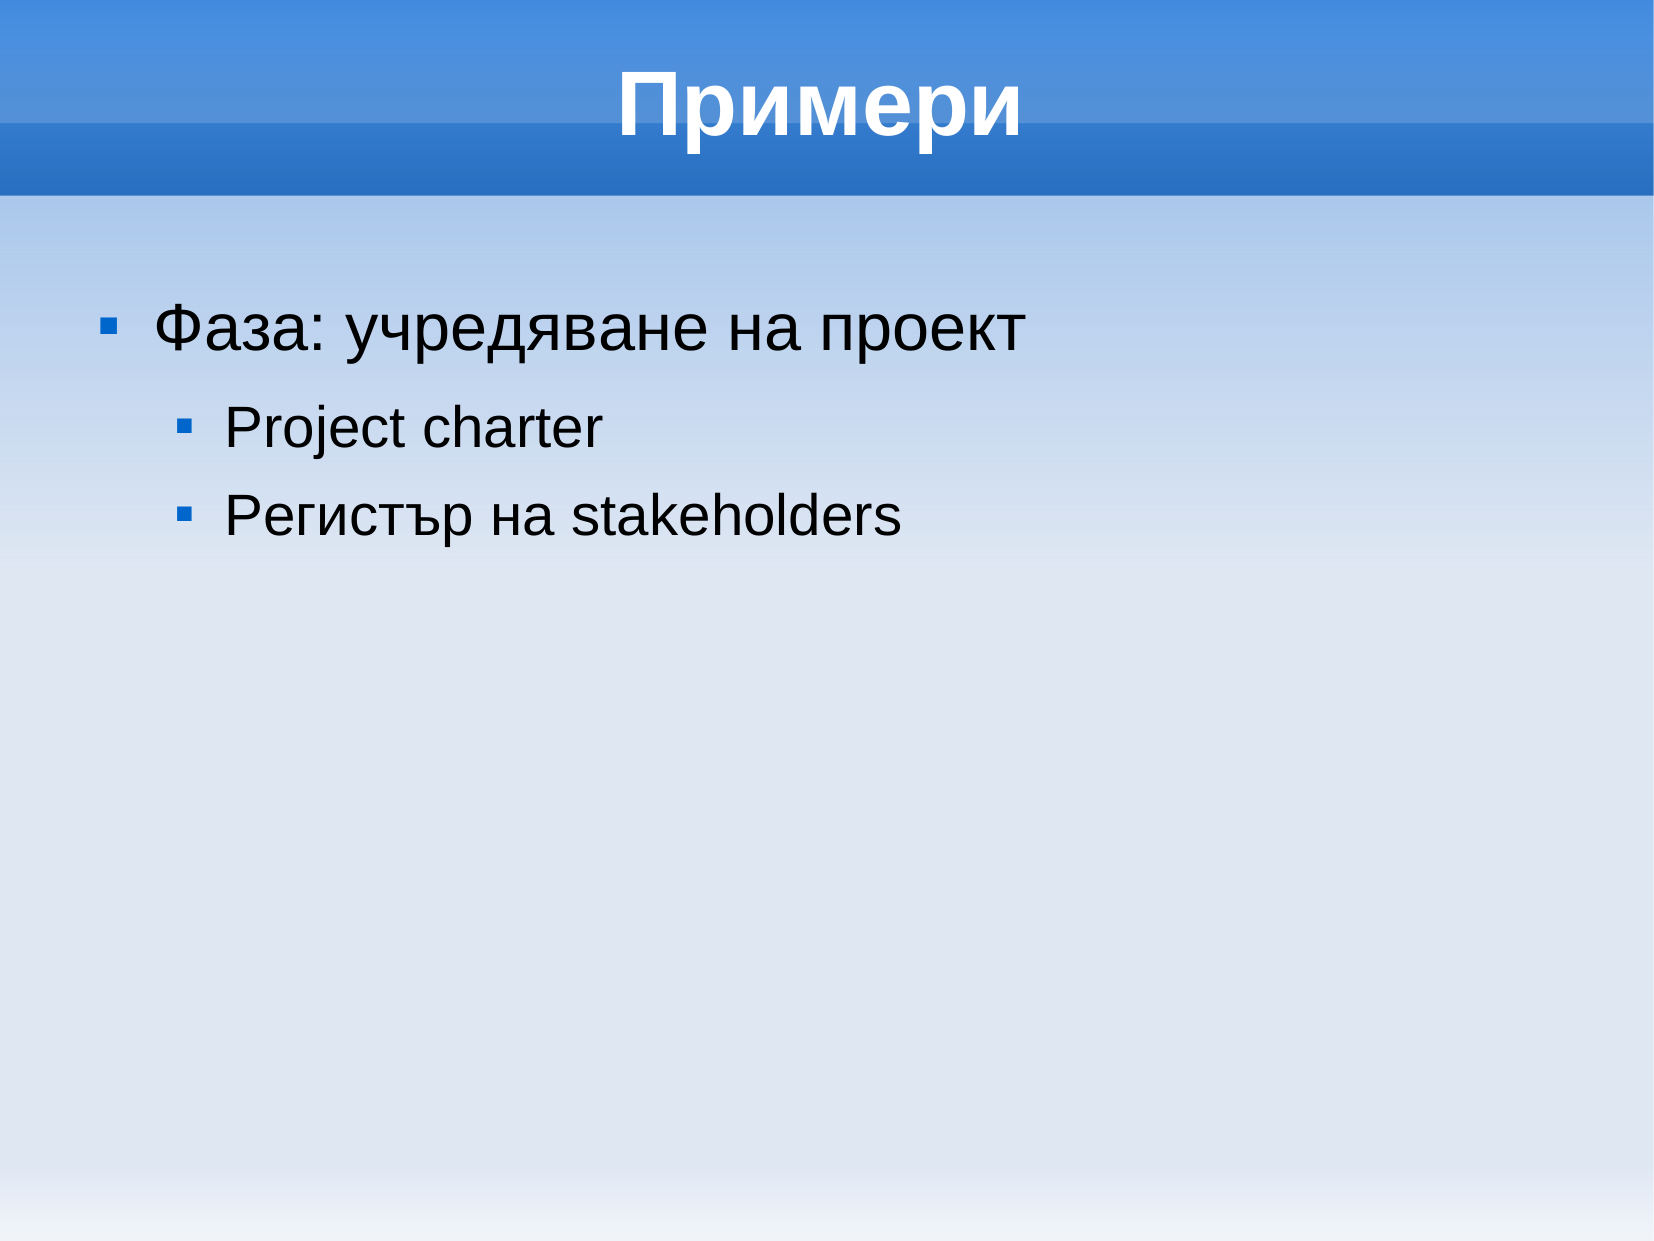

# Примери
Фаза: учредяване на проект
Project charter
Регистър на stakeholders